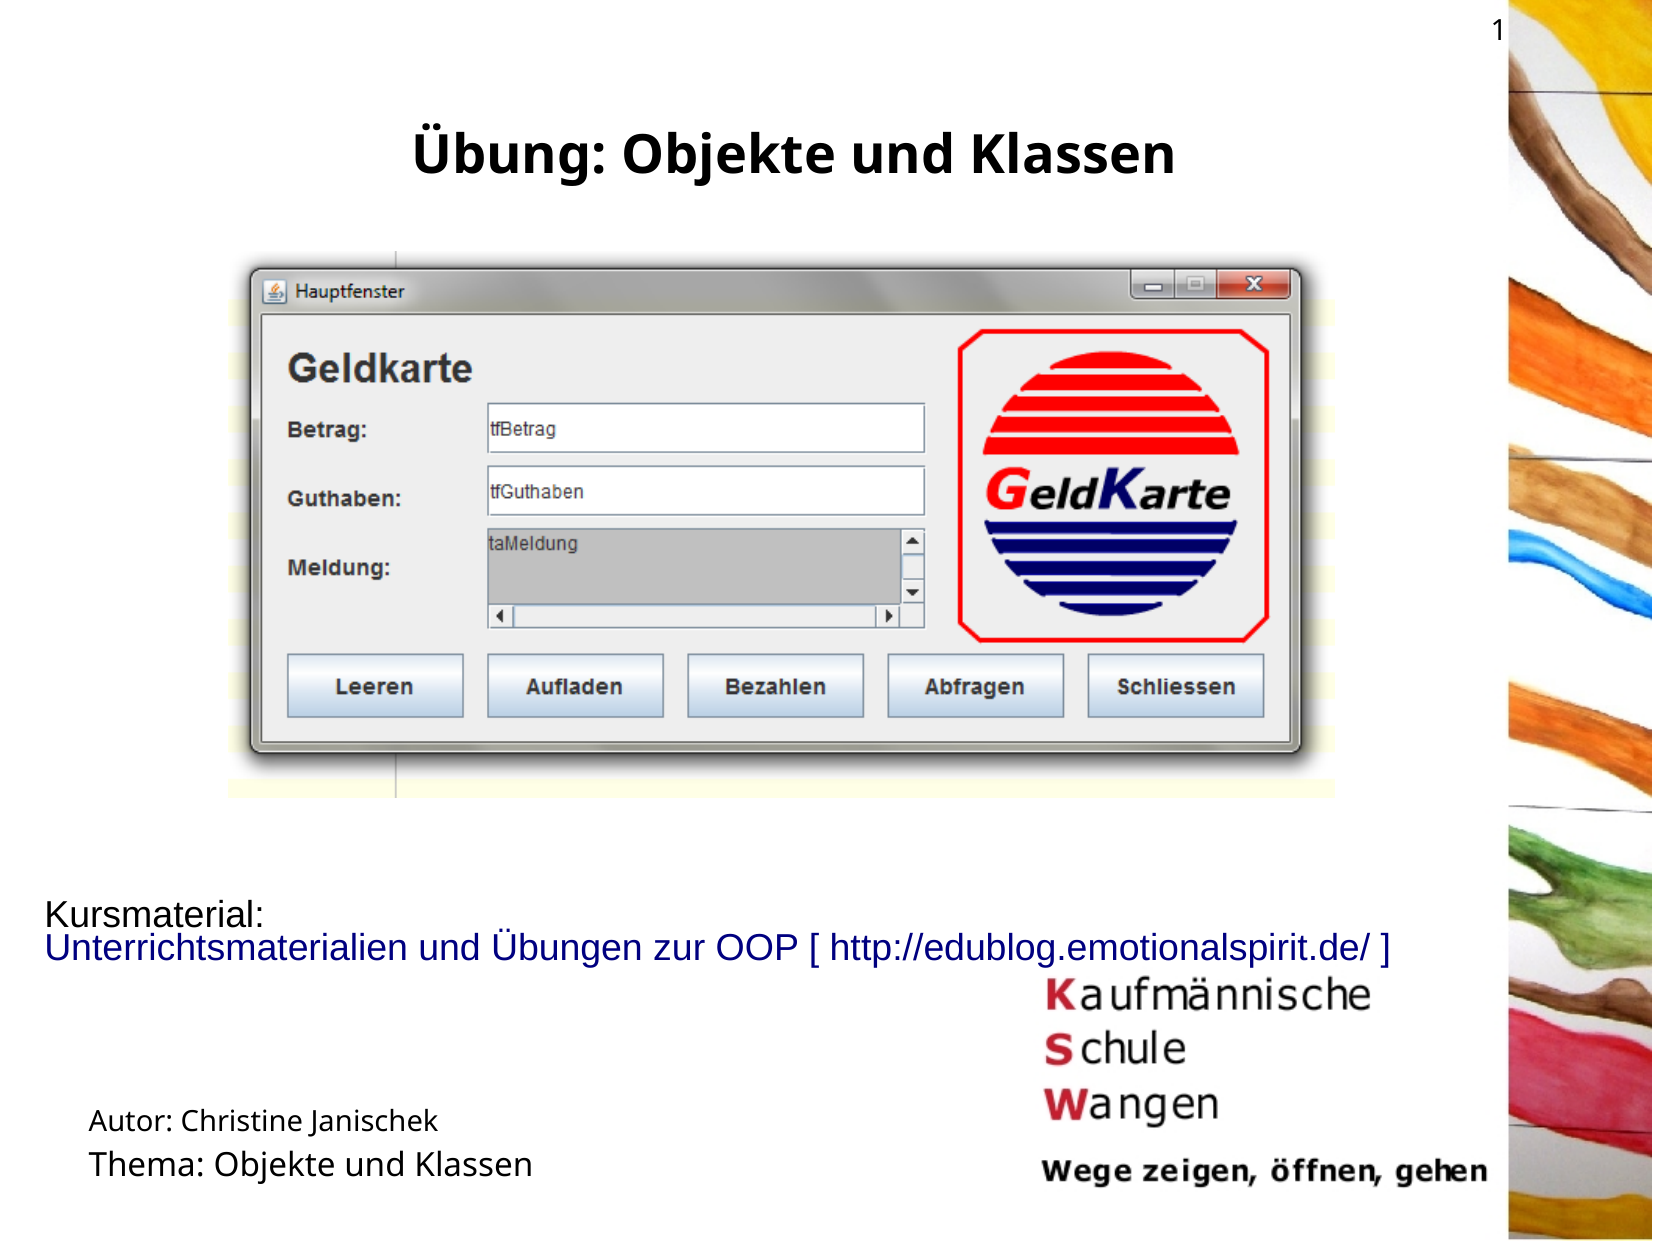

1
# Übung: Objekte und Klassen
Kursmaterial:
Unterrichtsmaterialien und Übungen zur OOP [ http://edublog.emotionalspirit.de/ ]